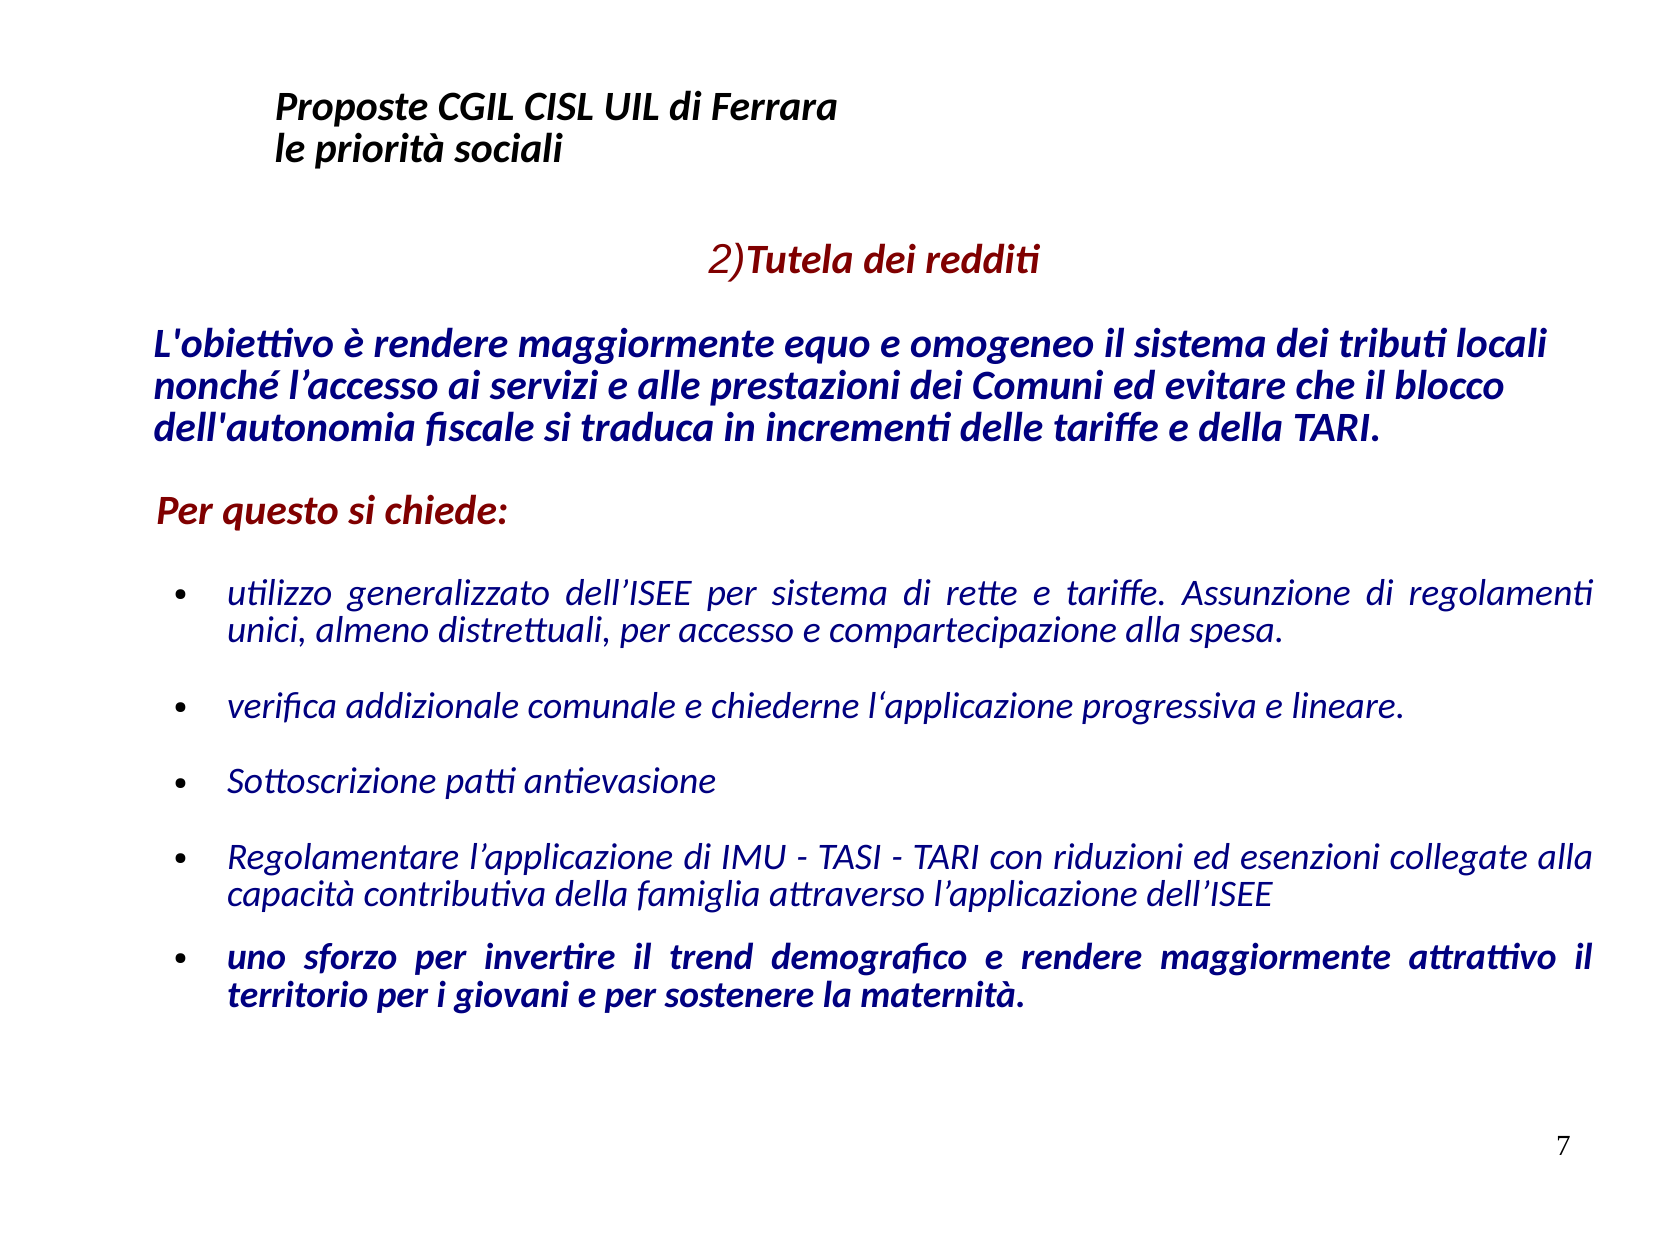

# Proposte CGIL CISL UIL di Ferrara le priorità sociali
2)Tutela dei redditi
L'obiettivo è rendere maggiormente equo e omogeneo il sistema dei tributi locali nonché l’accesso ai servizi e alle prestazioni dei Comuni ed evitare che il blocco dell'autonomia fiscale si traduca in incrementi delle tariffe e della TARI.
Per questo si chiede:
utilizzo generalizzato dell’ISEE per sistema di rette e tariffe. Assunzione di regolamenti unici, almeno distrettuali, per accesso e compartecipazione alla spesa.
verifica addizionale comunale e chiederne l‘applicazione progressiva e lineare.
Sottoscrizione patti antievasione
Regolamentare l’applicazione di IMU - TASI - TARI con riduzioni ed esenzioni collegate alla capacità contributiva della famiglia attraverso l’applicazione dell’ISEE
uno sforzo per invertire il trend demografico e rendere maggiormente attrattivo il territorio per i giovani e per sostenere la maternità.
7